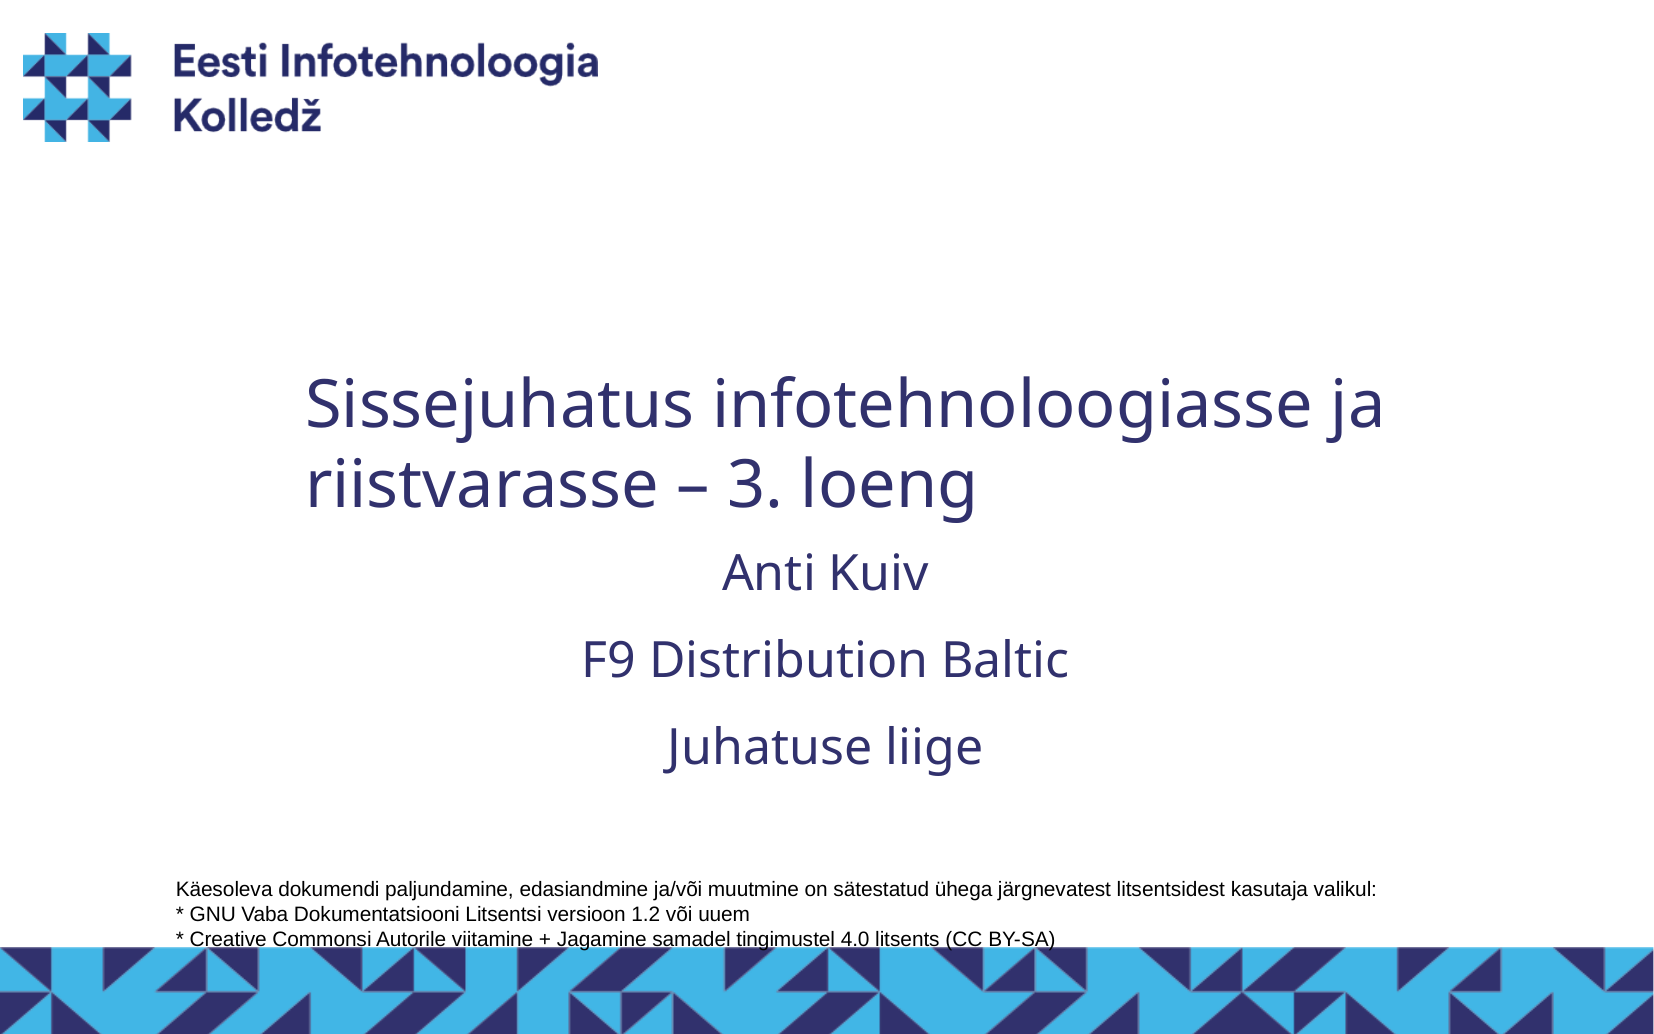

# Sissejuhatus infotehnoloogiasse ja riistvarasse – 3. loeng
Anti Kuiv
F9 Distribution Baltic
Juhatuse liige
Käesoleva dokumendi paljundamine, edasiandmine ja/või muutmine on sätestatud ühega järgnevatest litsentsidest kasutaja valikul:
* GNU Vaba Dokumentatsiooni Litsentsi versioon 1.2 või uuem
* Creative Commonsi Autorile viitamine + Jagamine samadel tingimustel 4.0 litsents (CC BY-SA)